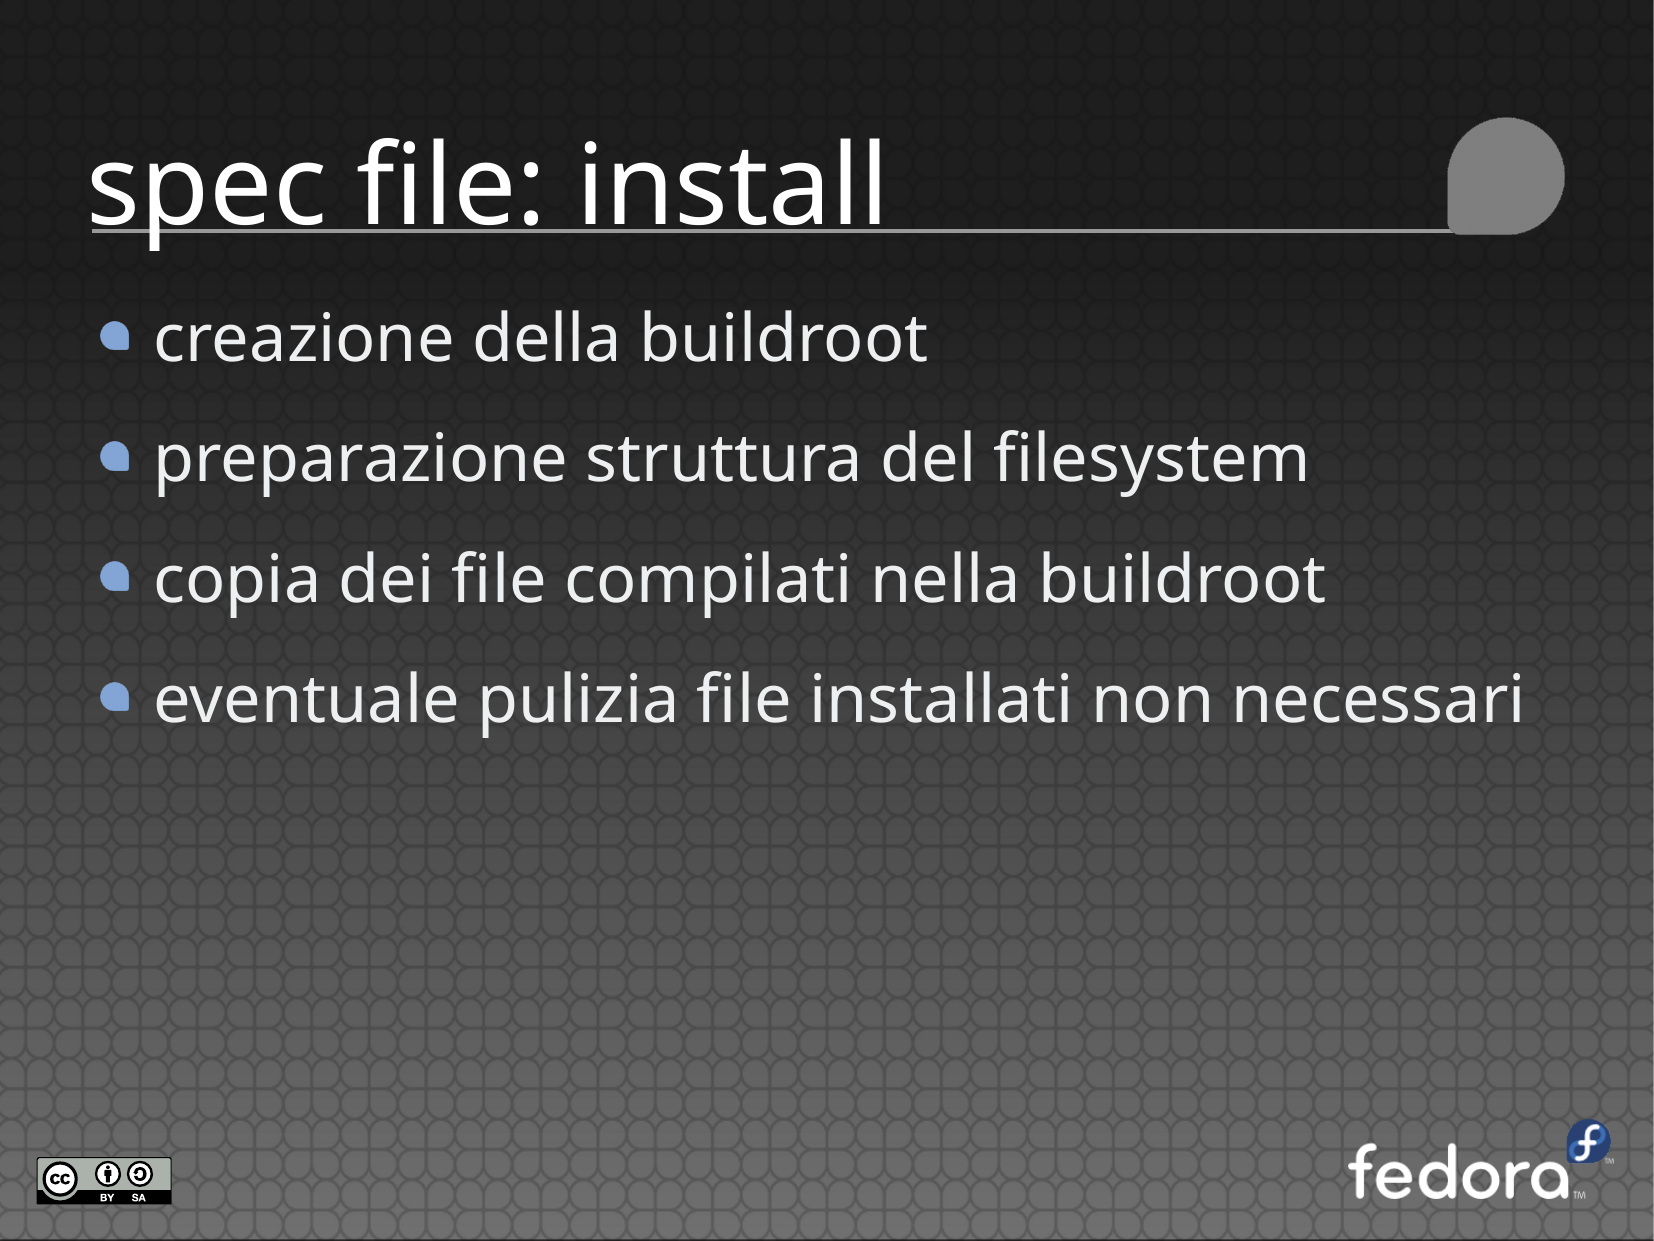

# spec file: install
creazione della buildroot
preparazione struttura del filesystem
copia dei file compilati nella buildroot
eventuale pulizia file installati non necessari